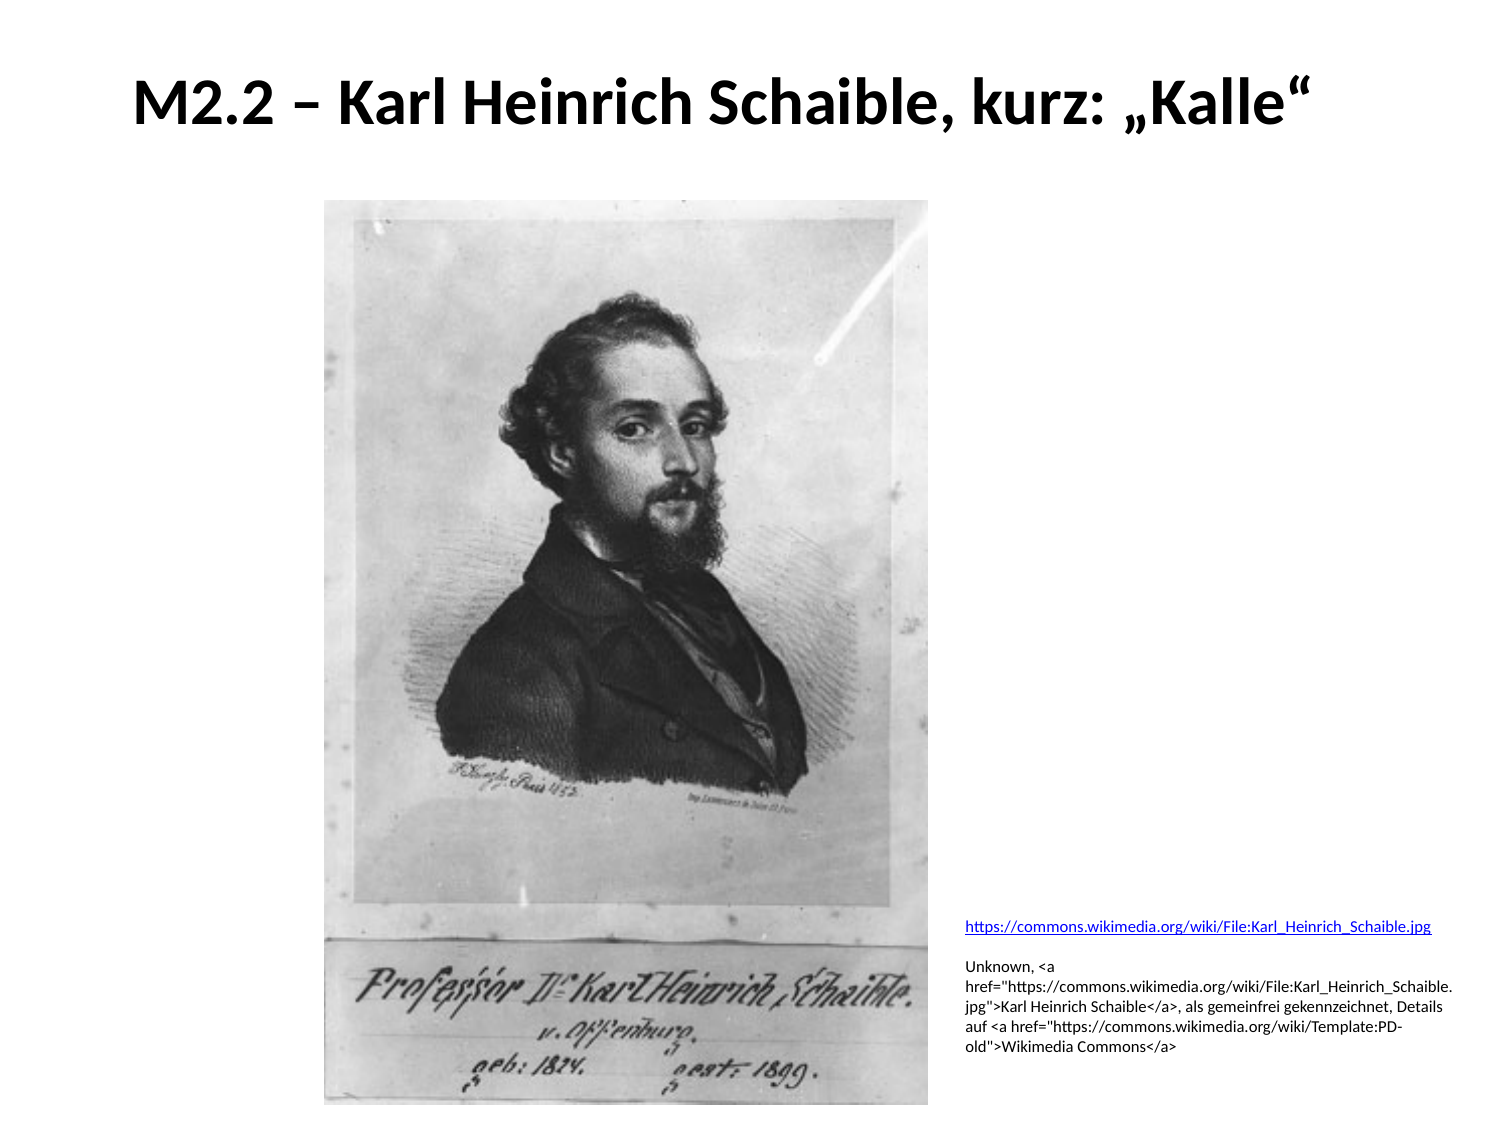

# M2.2 – Karl Heinrich Schaible, kurz: „Kalle“
https://commons.wikimedia.org/wiki/File:Karl_Heinrich_Schaible.jpg
Unknown, <a href="https://commons.wikimedia.org/wiki/File:Karl_Heinrich_Schaible.jpg">Karl Heinrich Schaible</a>, als gemeinfrei gekennzeichnet, Details auf <a href="https://commons.wikimedia.org/wiki/Template:PD-old">Wikimedia Commons</a>